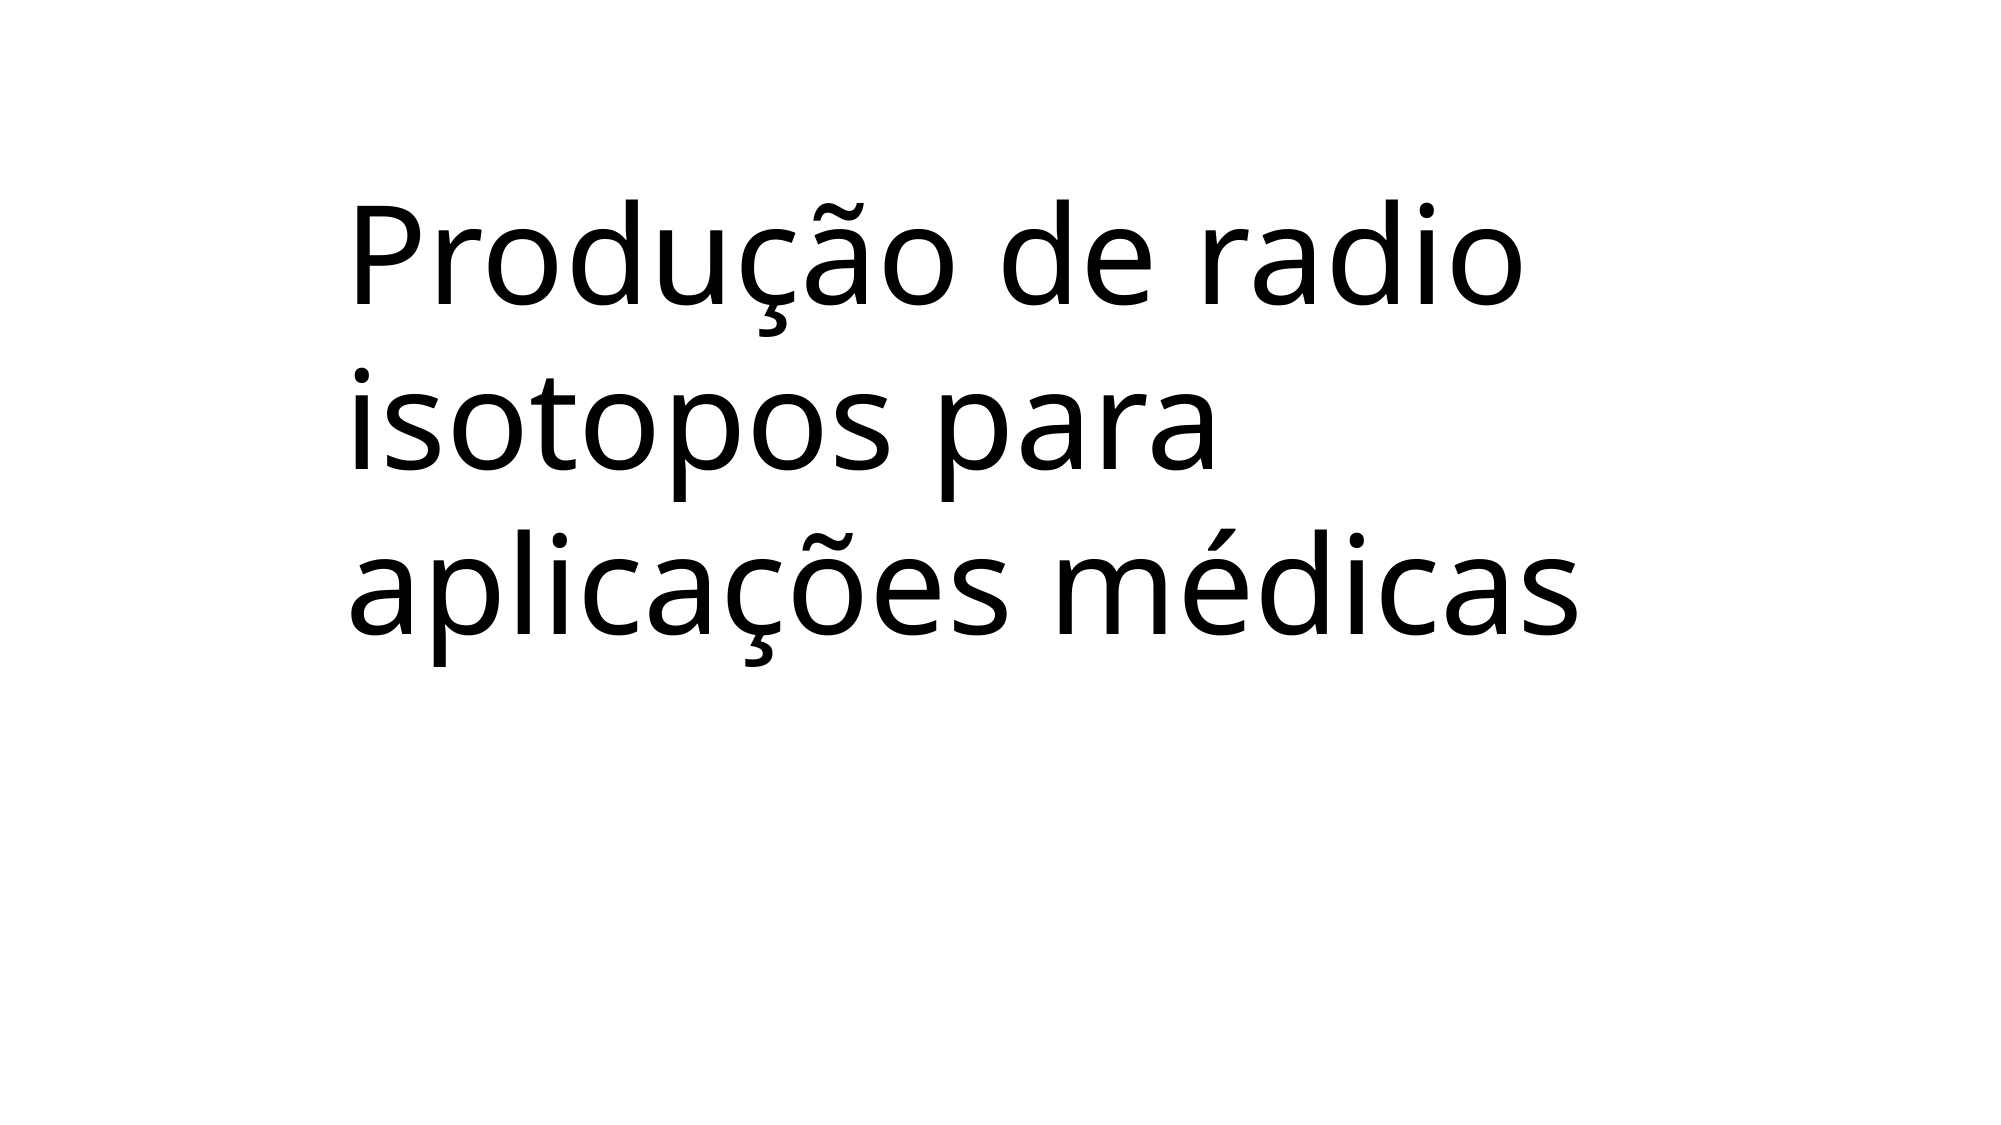

Produção de radio isotopos para aplicações médicas